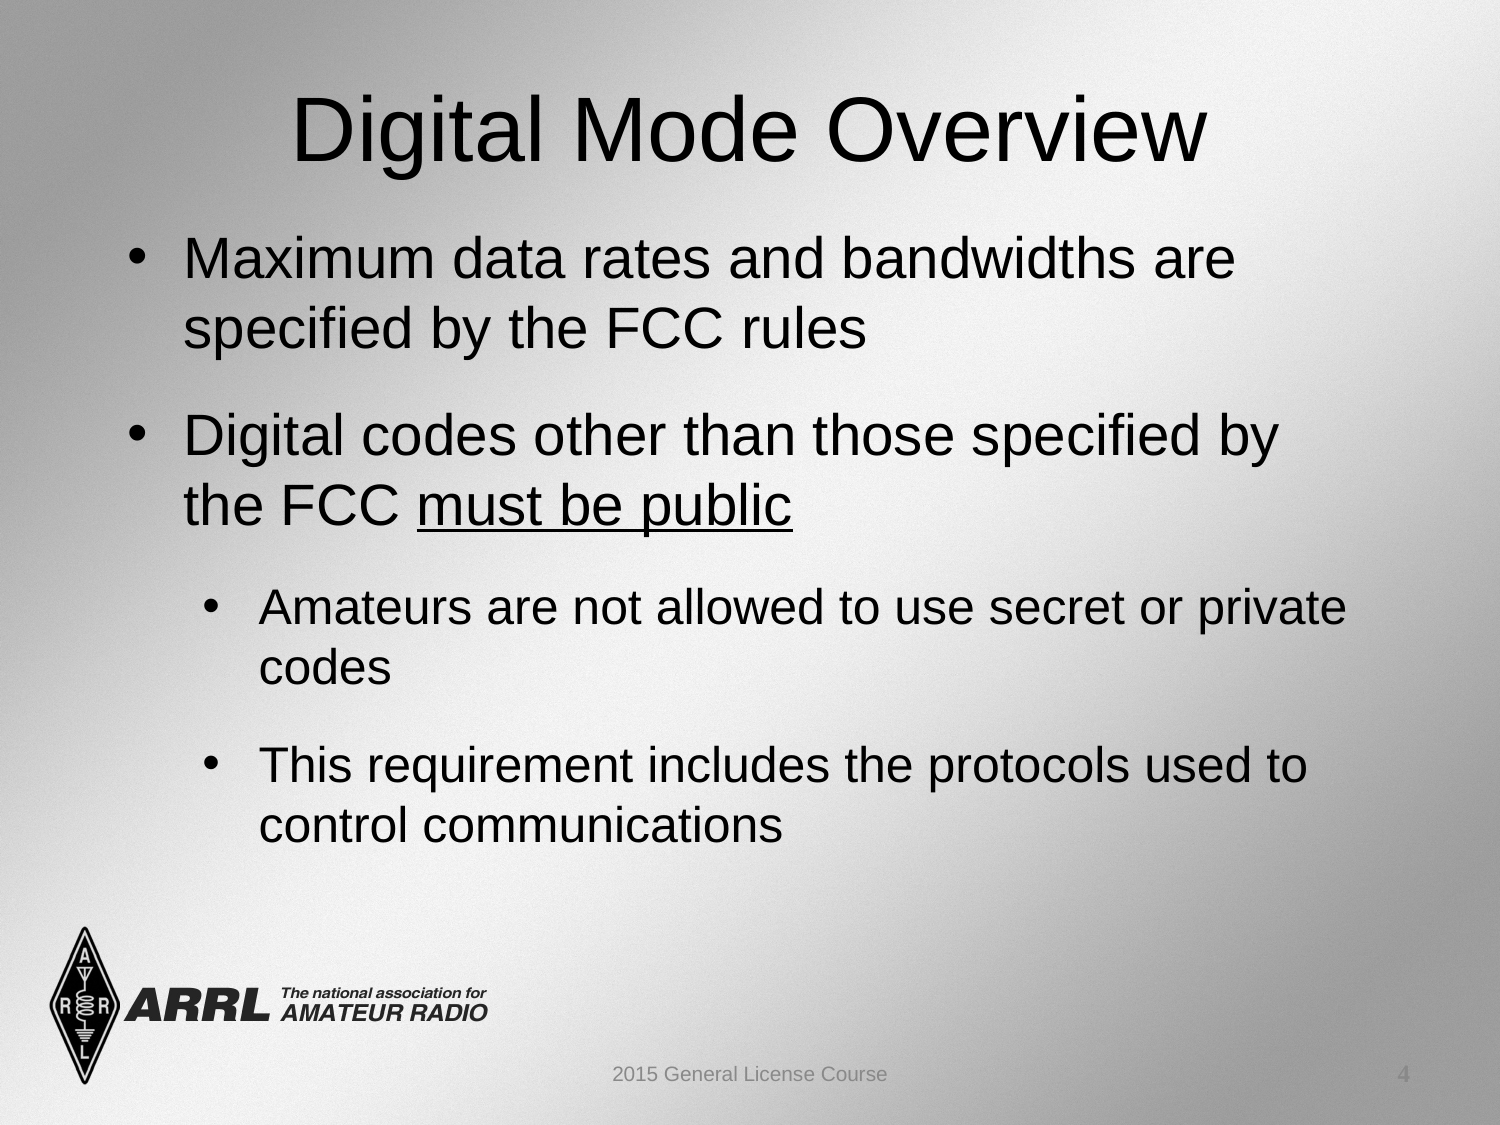

Digital Mode Overview
Maximum data rates and bandwidths are specified by the FCC rules
Digital codes other than those specified by the FCC must be public
Amateurs are not allowed to use secret or private codes
This requirement includes the protocols used to control communications
2015 General License Course